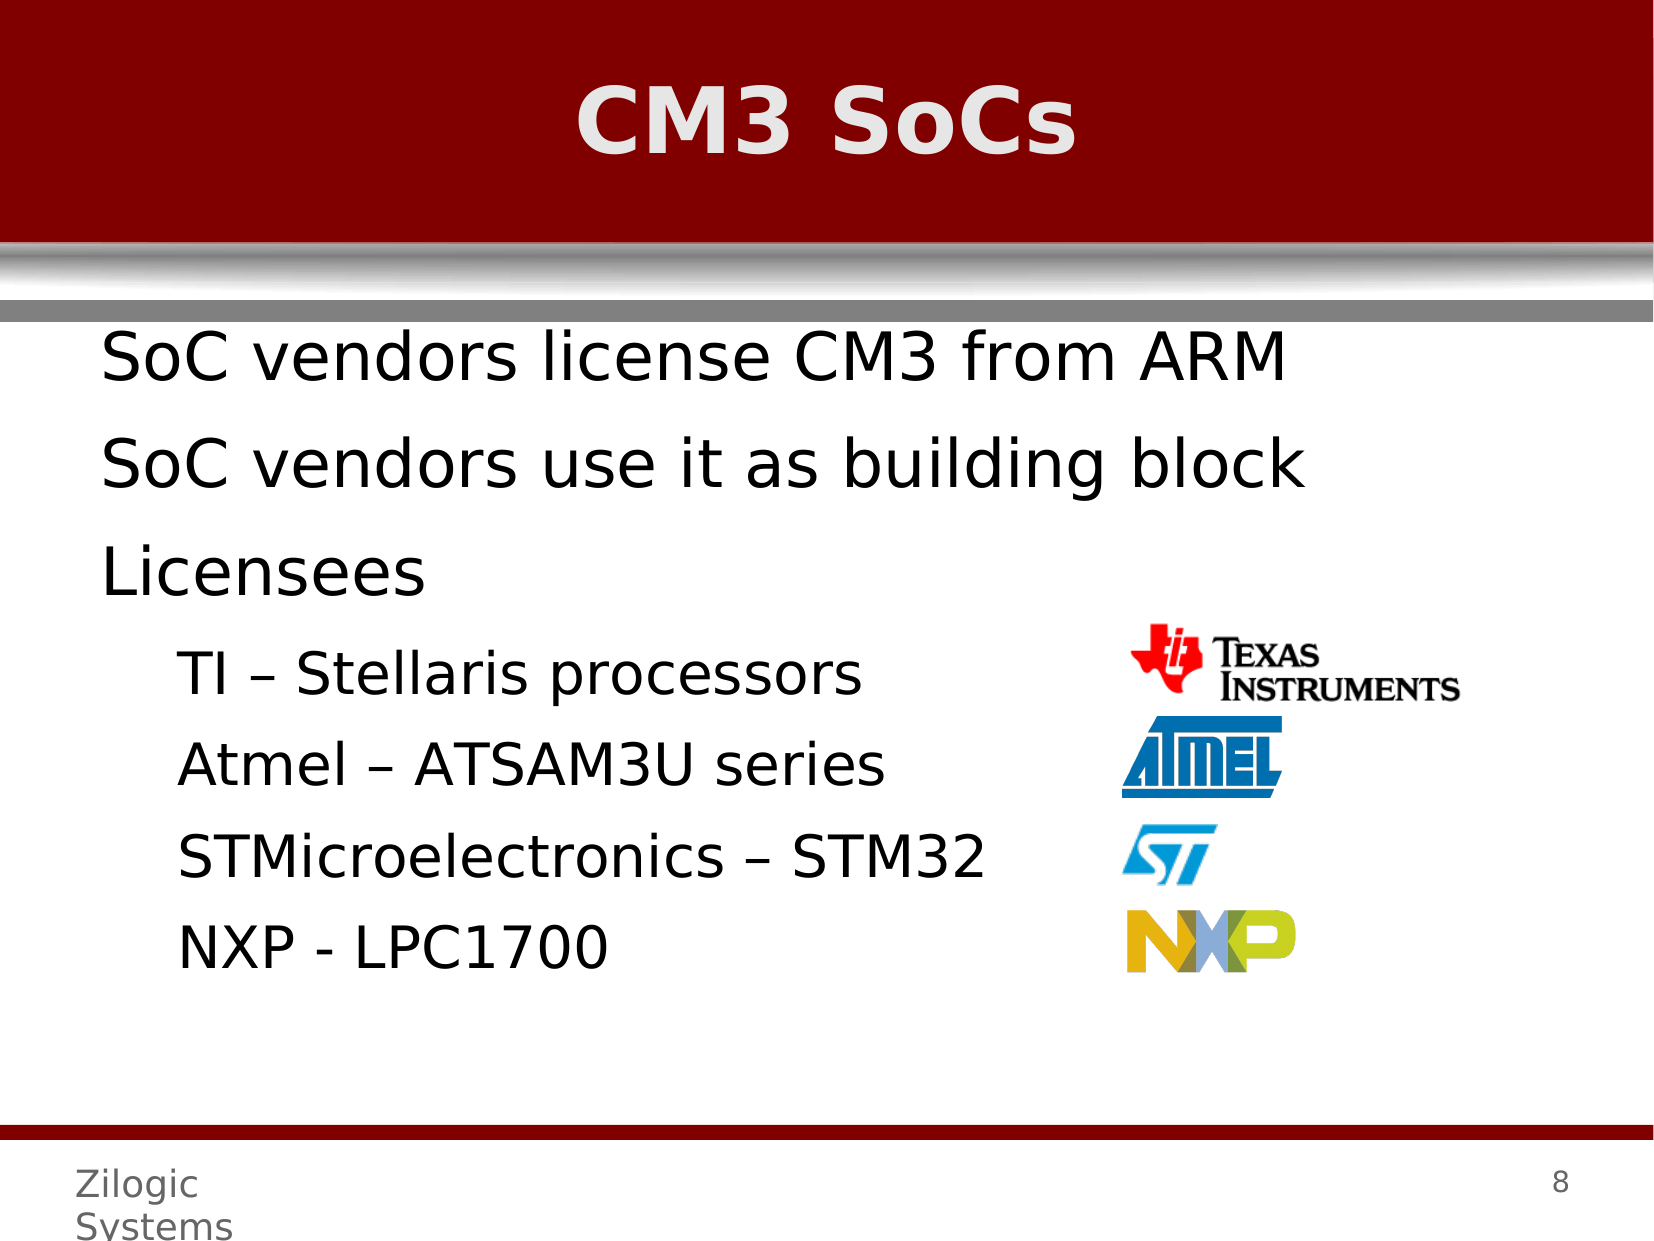

# CM3 SoCs
SoC vendors license CM3 from ARM
SoC vendors use it as building block
Licensees
TI – Stellaris processors
Atmel – ATSAM3U series
STMicroelectronics – STM32
NXP - LPC1700
8